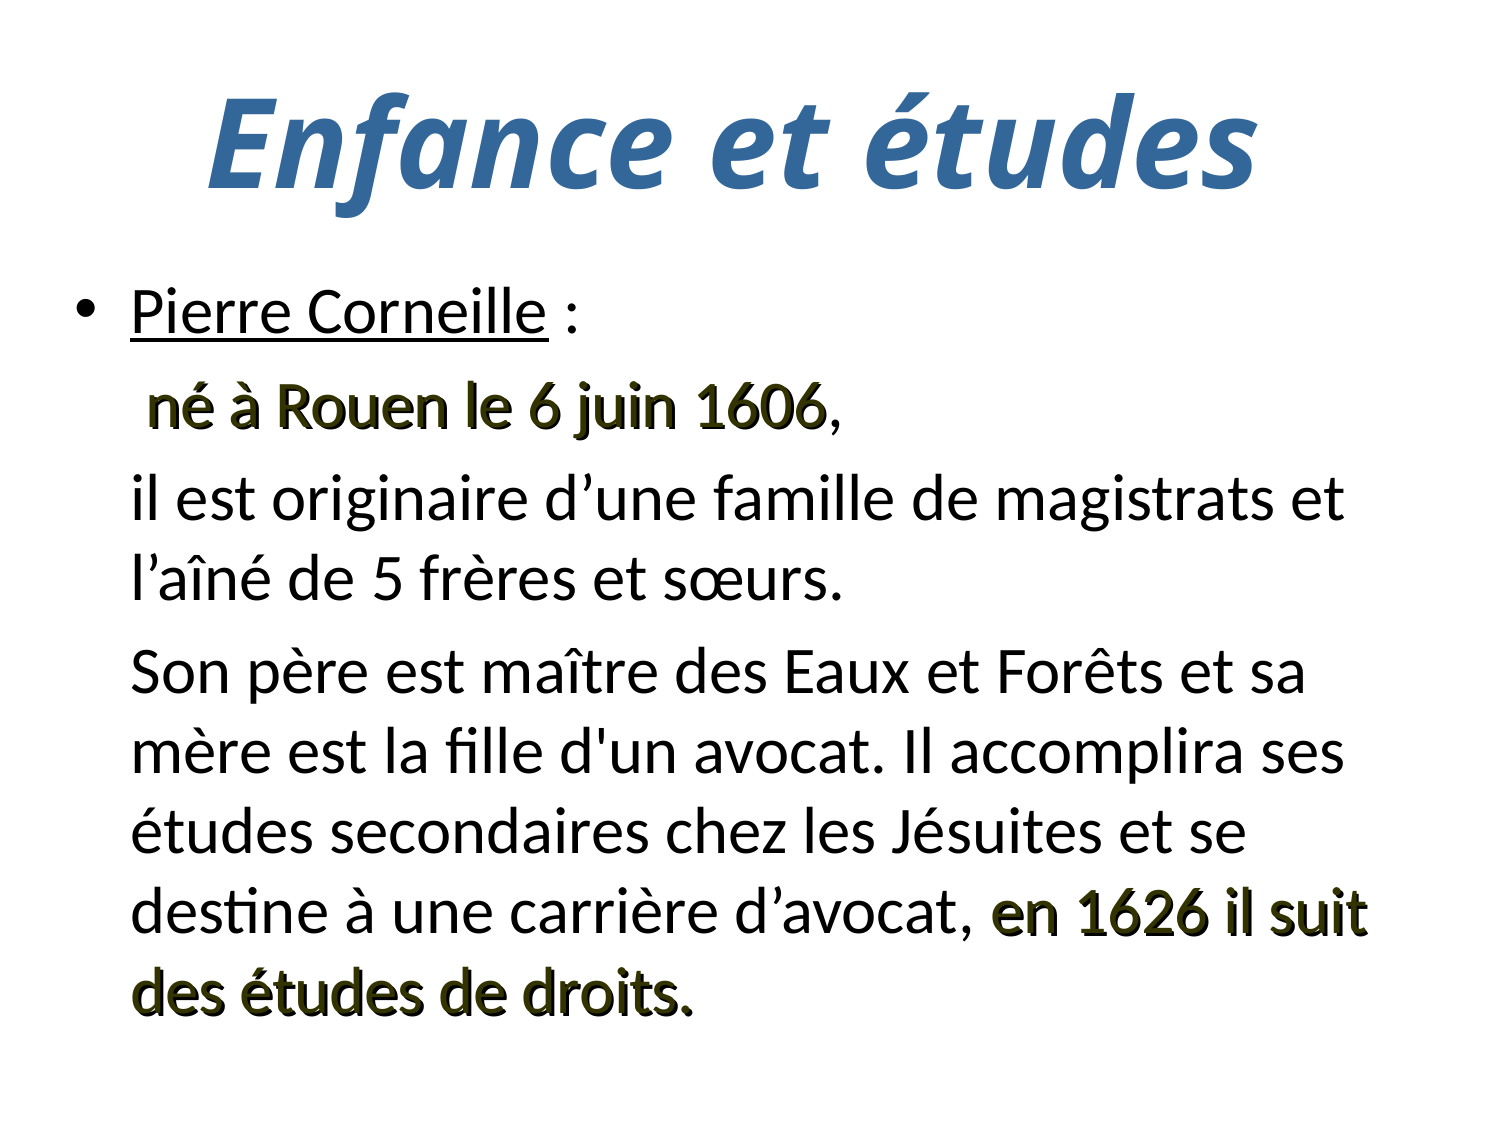

# Enfance et études
Pierre Corneille :
 né à Rouen le 6 juin 1606,
il est originaire d’une famille de magistrats et l’aîné de 5 frères et sœurs.
Son père est maître des Eaux et Forêts et sa mère est la fille d'un avocat. Il accomplira ses études secondaires chez les Jésuites et se destine à une carrière d’avocat, en 1626 il suit des études de droits.